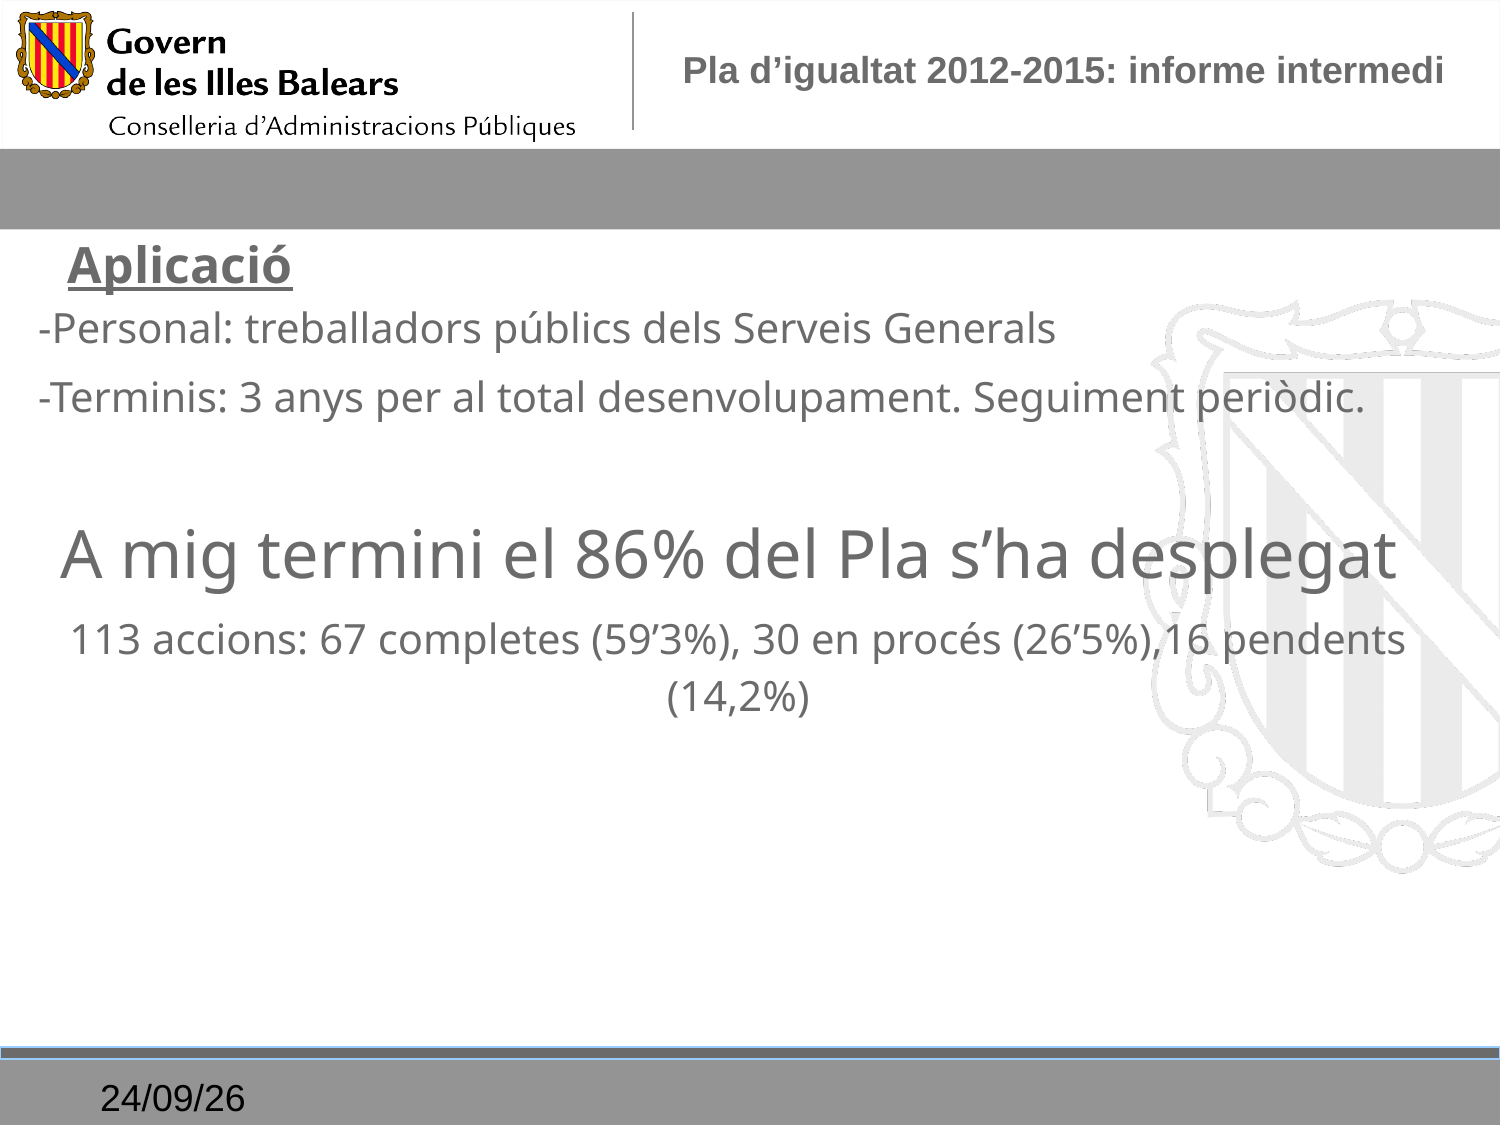

# Aplicació
-Personal: treballadors públics dels Serveis Generals
-Terminis: 3 anys per al total desenvolupament. Seguiment periòdic.
A mig termini el 86% del Pla s’ha desplegat
113 accions: 67 completes (59’3%), 30 en procés (26’5%),16 pendents (14,2%)